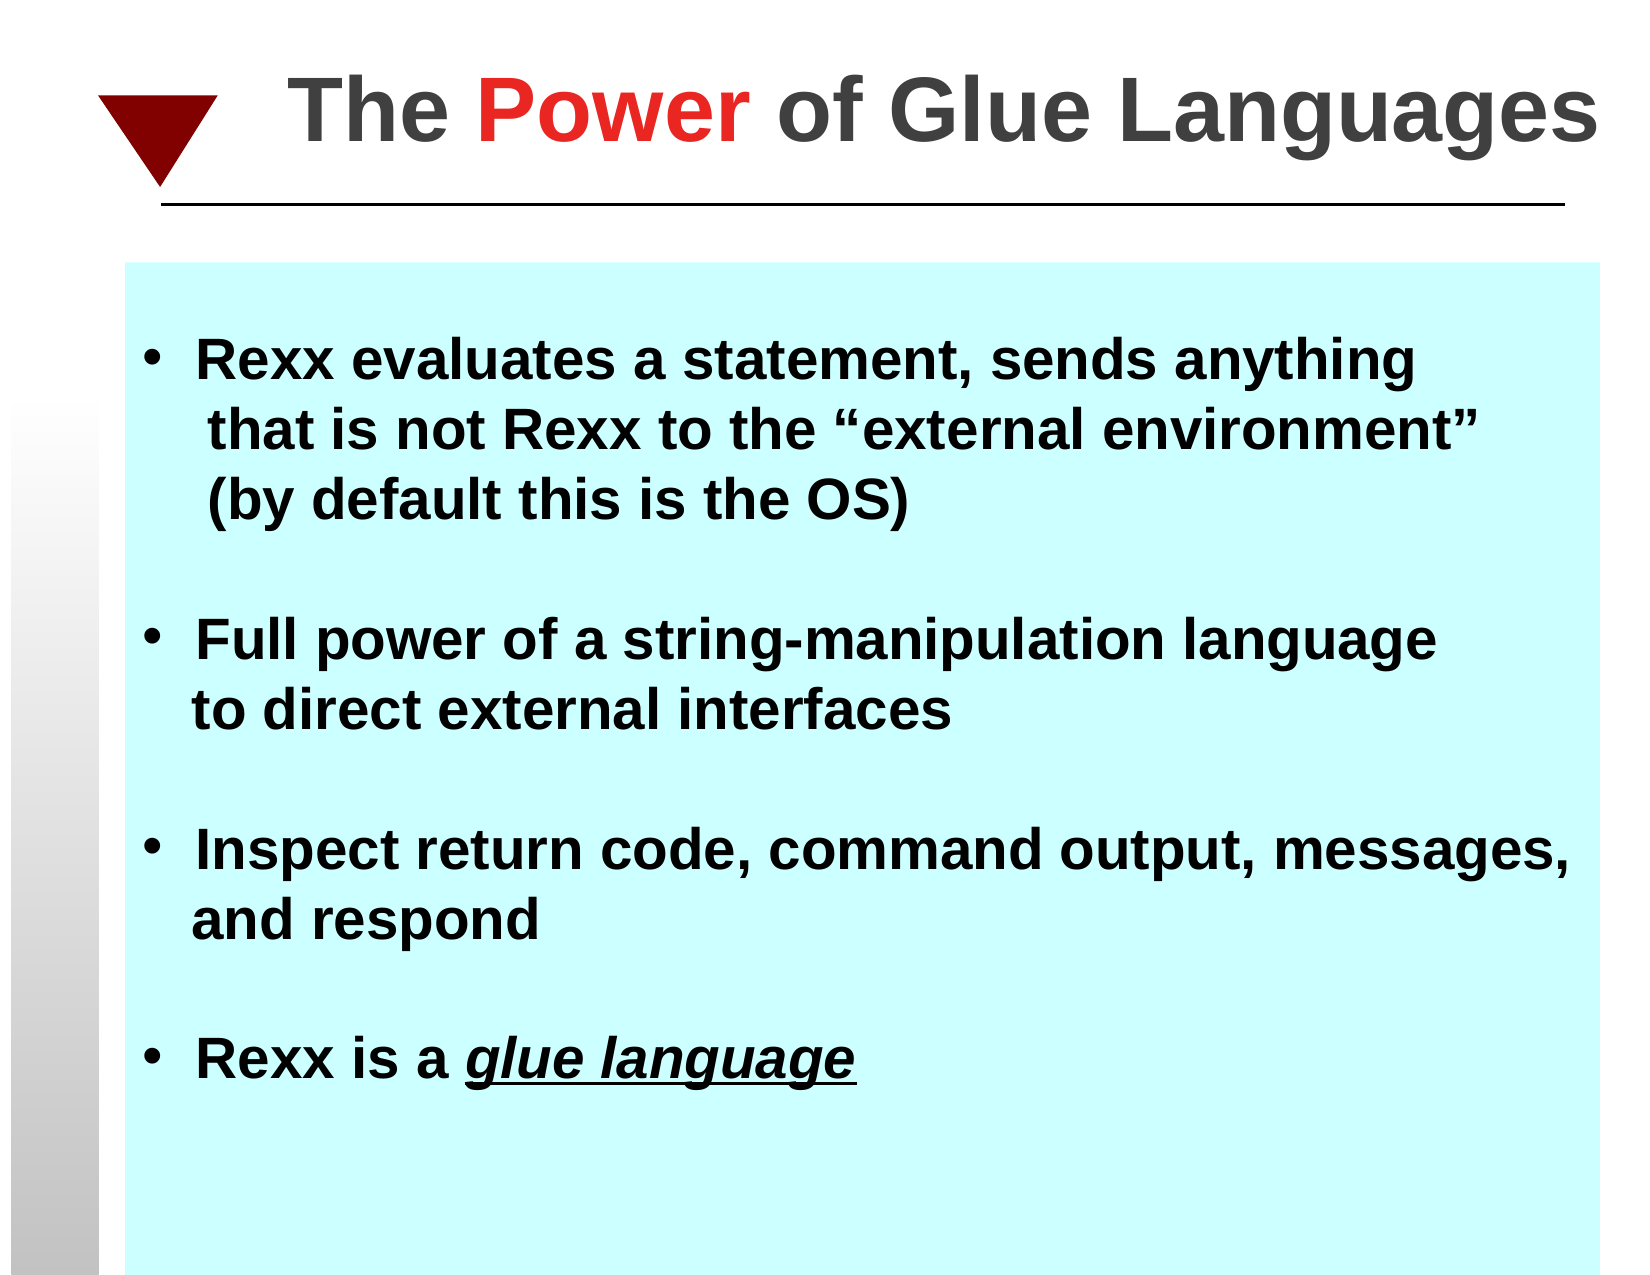

# The Power of Glue Languages
 Rexx evaluates a statement, sends anything
 that is not Rexx to the “external environment”
 (by default this is the OS)
 Full power of a string-manipulation language
 to direct external interfaces
 Inspect return code, command output, messages,
 and respond
 Rexx is a glue language